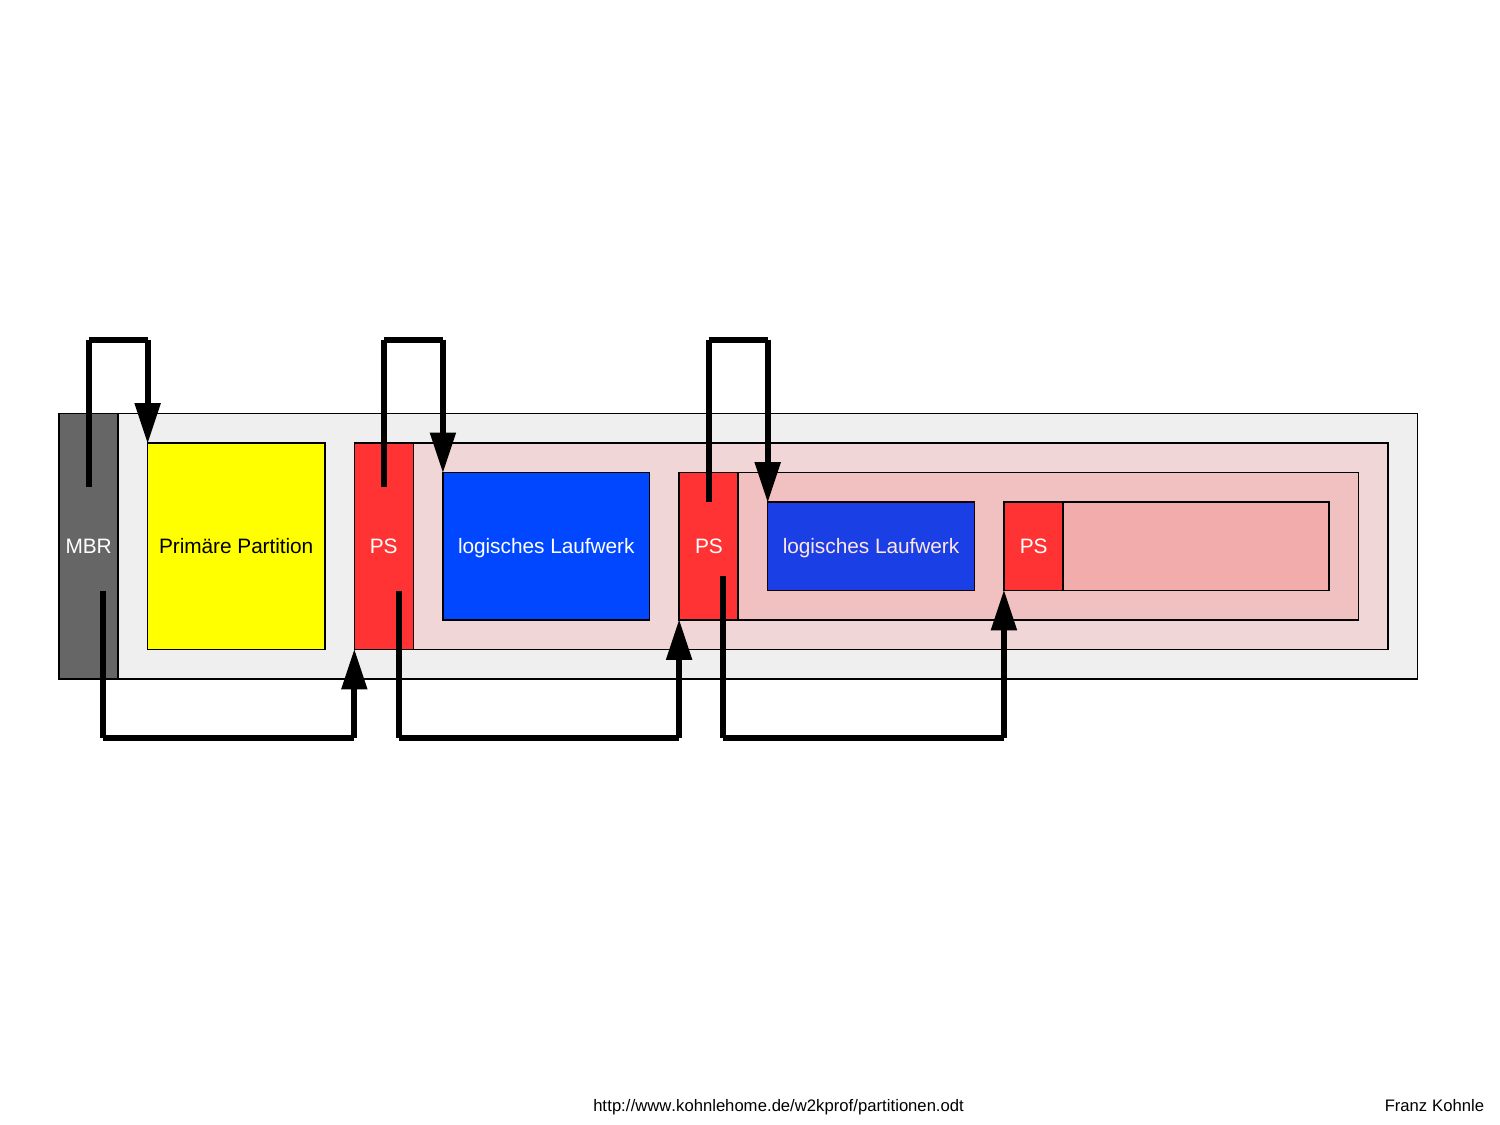

MBR
Primäre Partition
PS
logisches Laufwerk
PS
logisches Laufwerk
PS
http://www.kohnlehome.de/w2kprof/partitionen.odt
Franz Kohnle